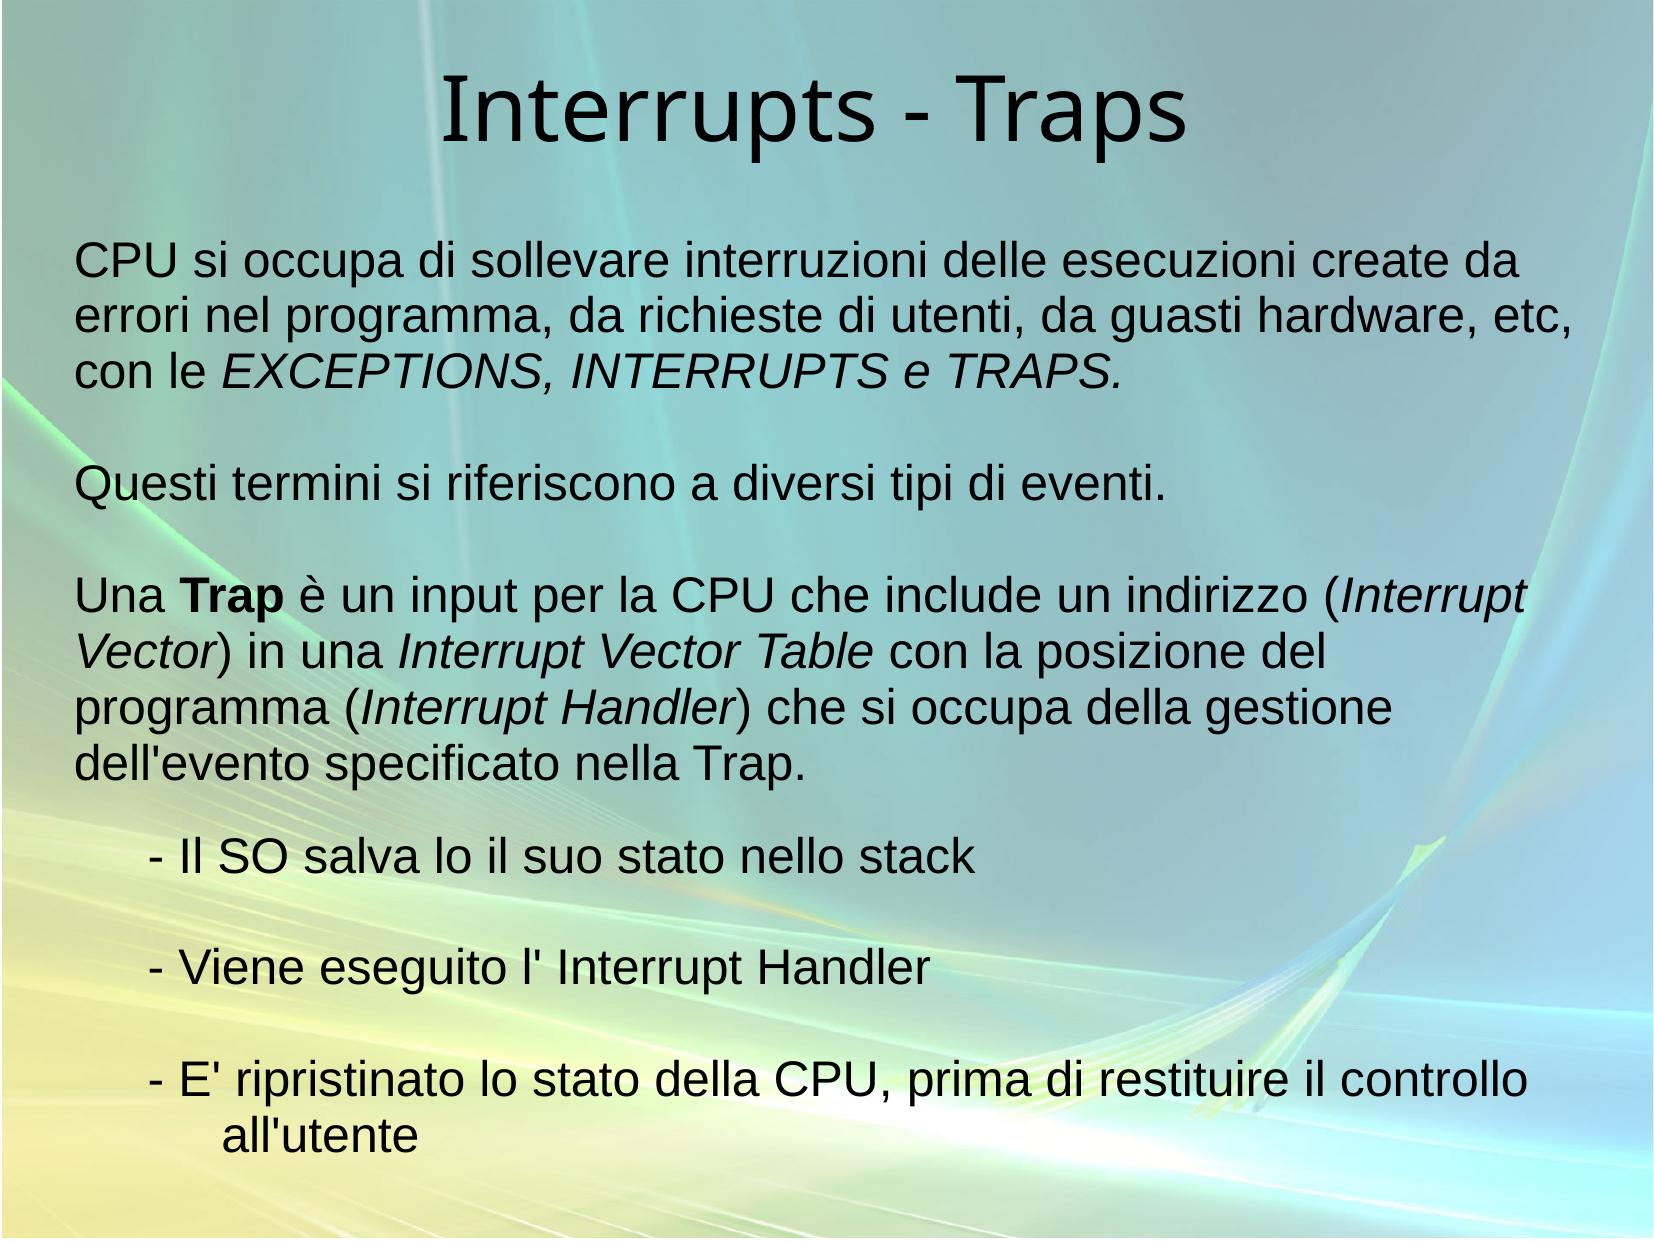

# Interrupts - Traps
CPU si occupa di sollevare interruzioni delle esecuzioni create da errori nel programma, da richieste di utenti, da guasti hardware, etc, con le EXCEPTIONS, INTERRUPTS e TRAPS.
Questi termini si riferiscono a diversi tipi di eventi.
Una Trap è un input per la CPU che include un indirizzo (Interrupt Vector) in una Interrupt Vector Table con la posizione del programma (Interrupt Handler) che si occupa della gestione dell'evento specificato nella Trap.
	- Il SO salva lo il suo stato nello stack
	- Viene eseguito l' Interrupt Handler
	- E' ripristinato lo stato della CPU, prima di restituire il controllo 			all'utente